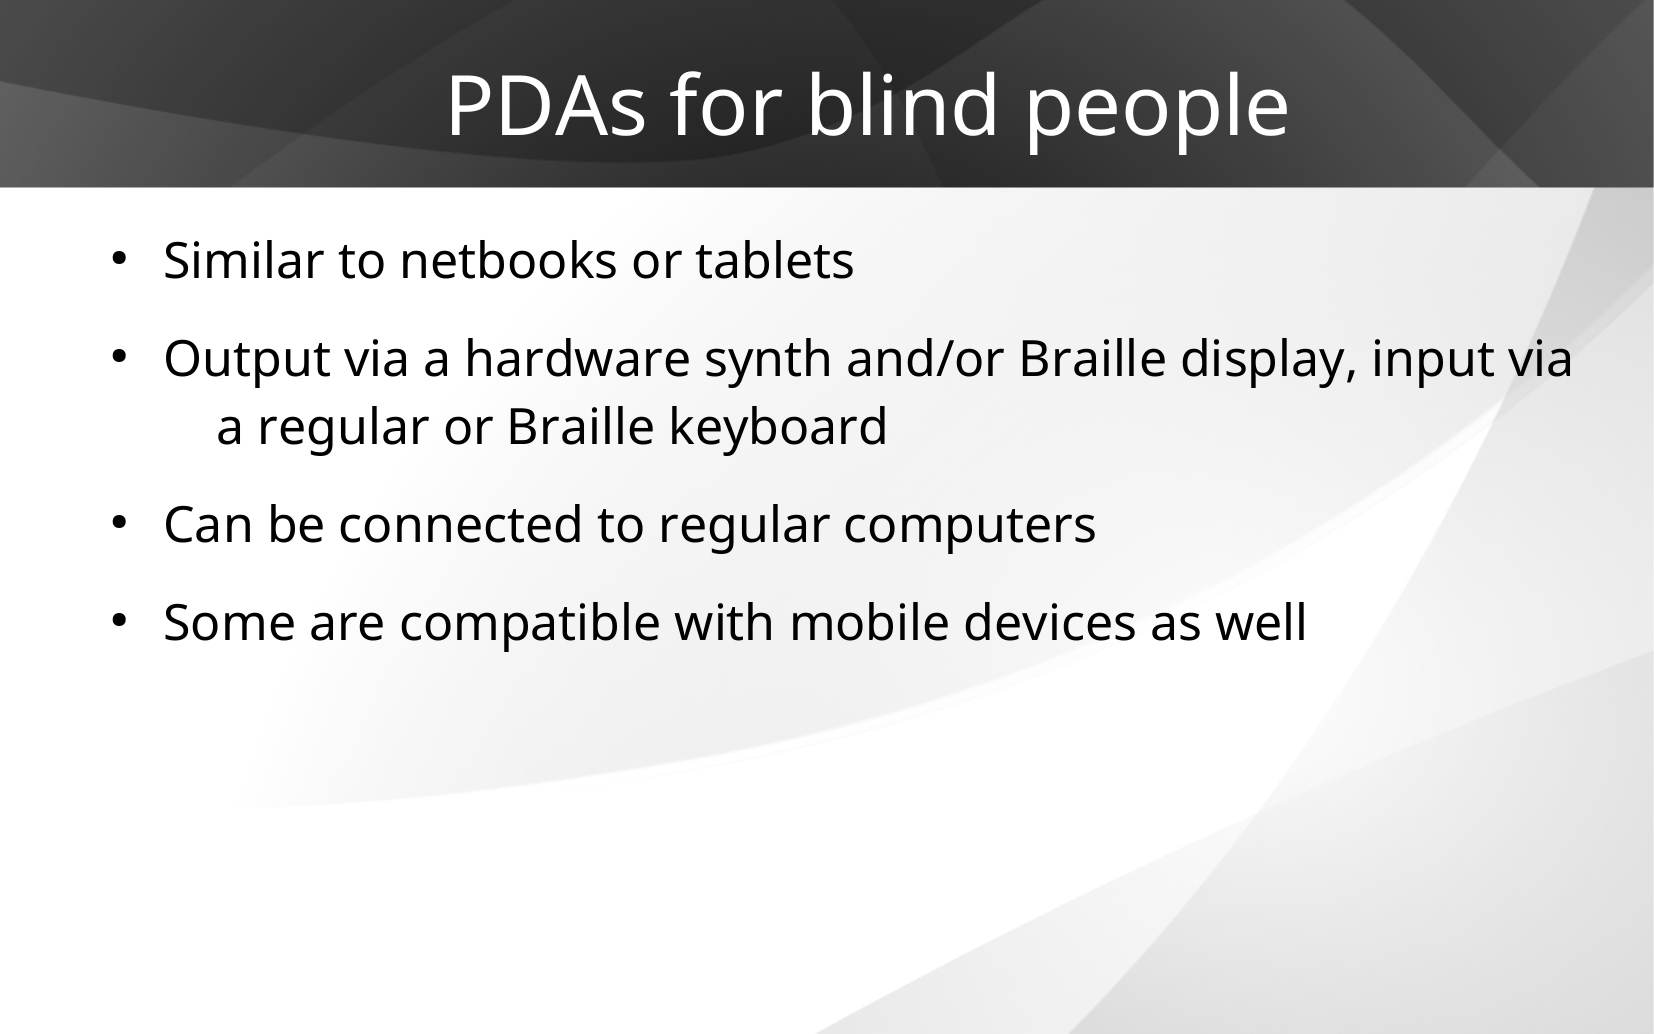

# PDAs for blind people
Similar to netbooks or tablets
Output via a hardware synth and/or Braille display, input via a regular or Braille keyboard
Can be connected to regular computers
Some are compatible with mobile devices as well